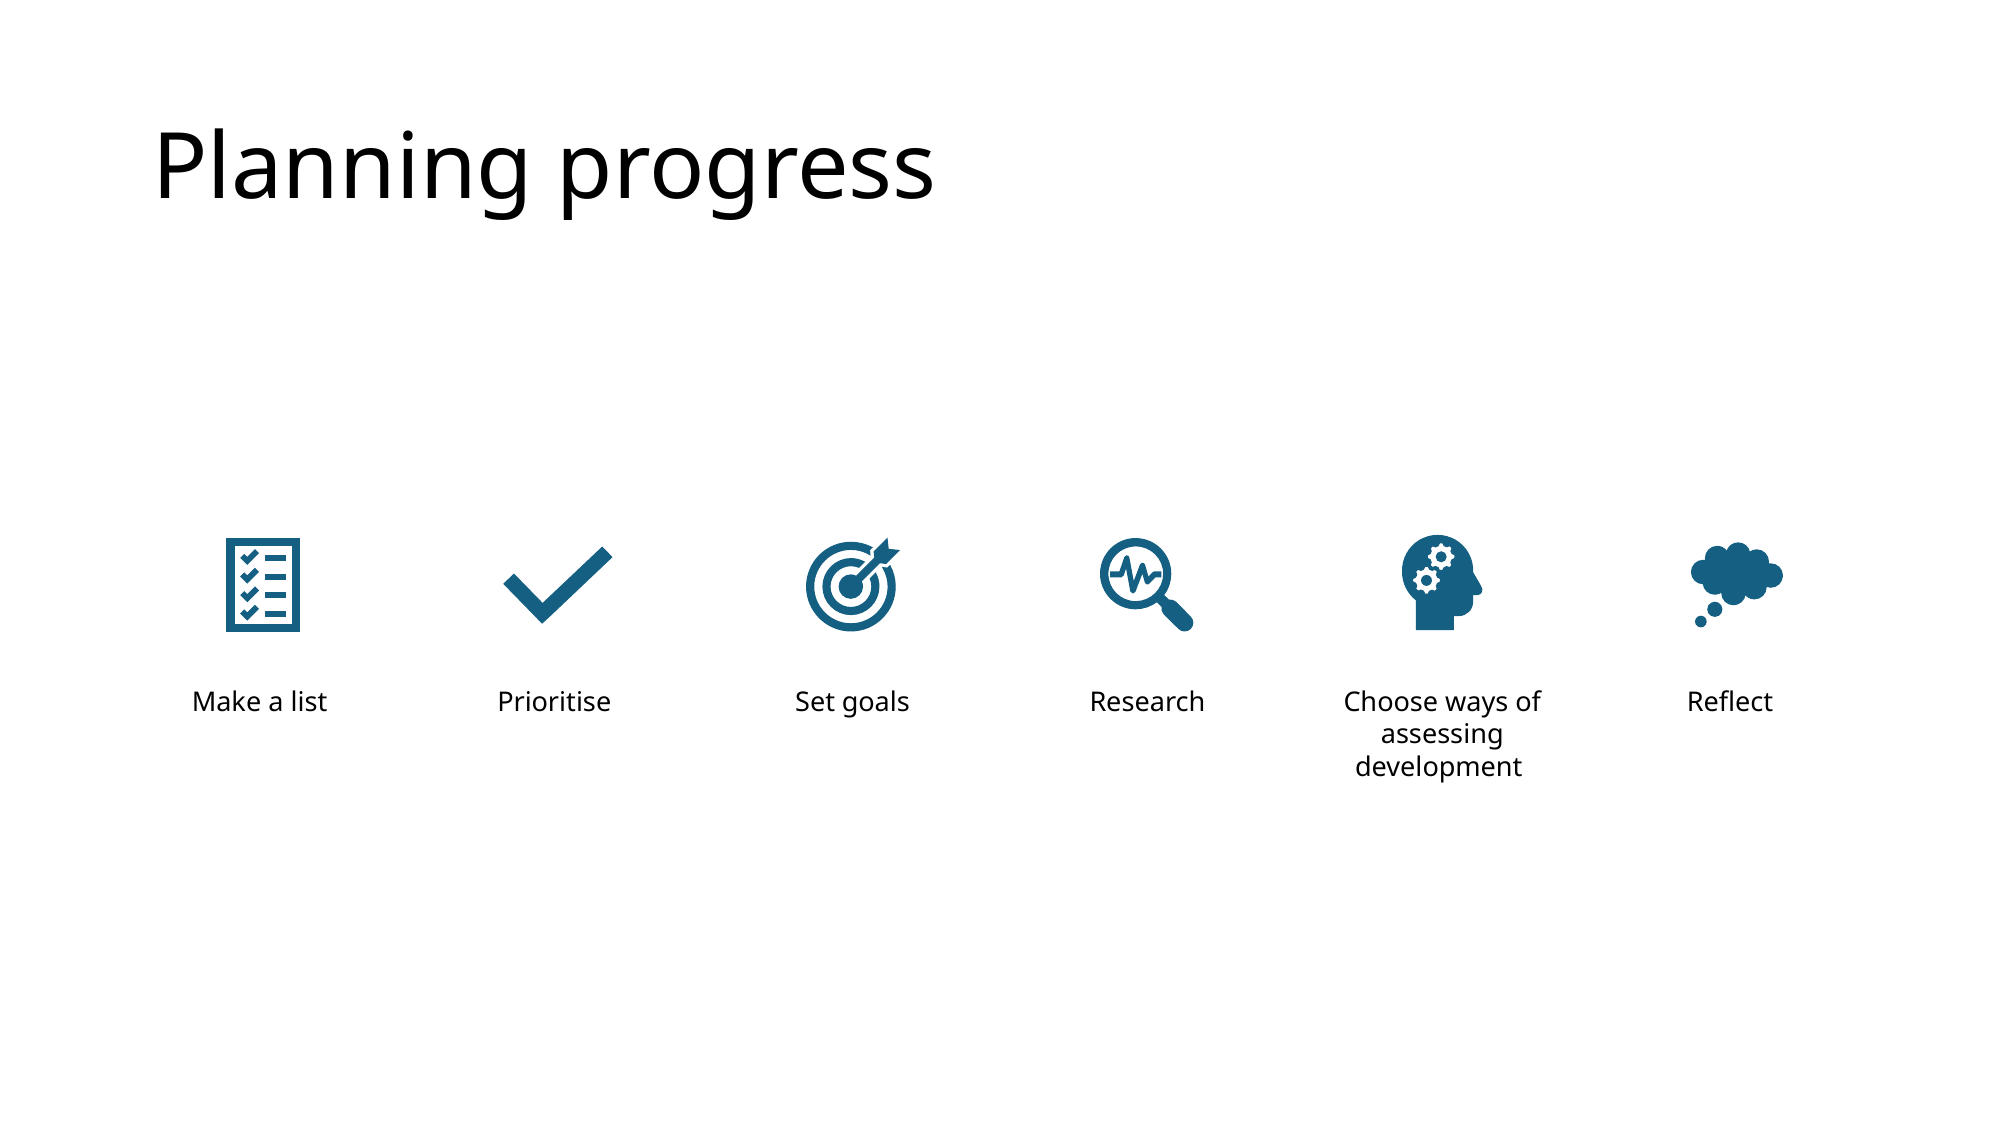

# Planning progress
Make a list
Prioritise
Set goals
Research
Choose ways of assessing development
Reflect